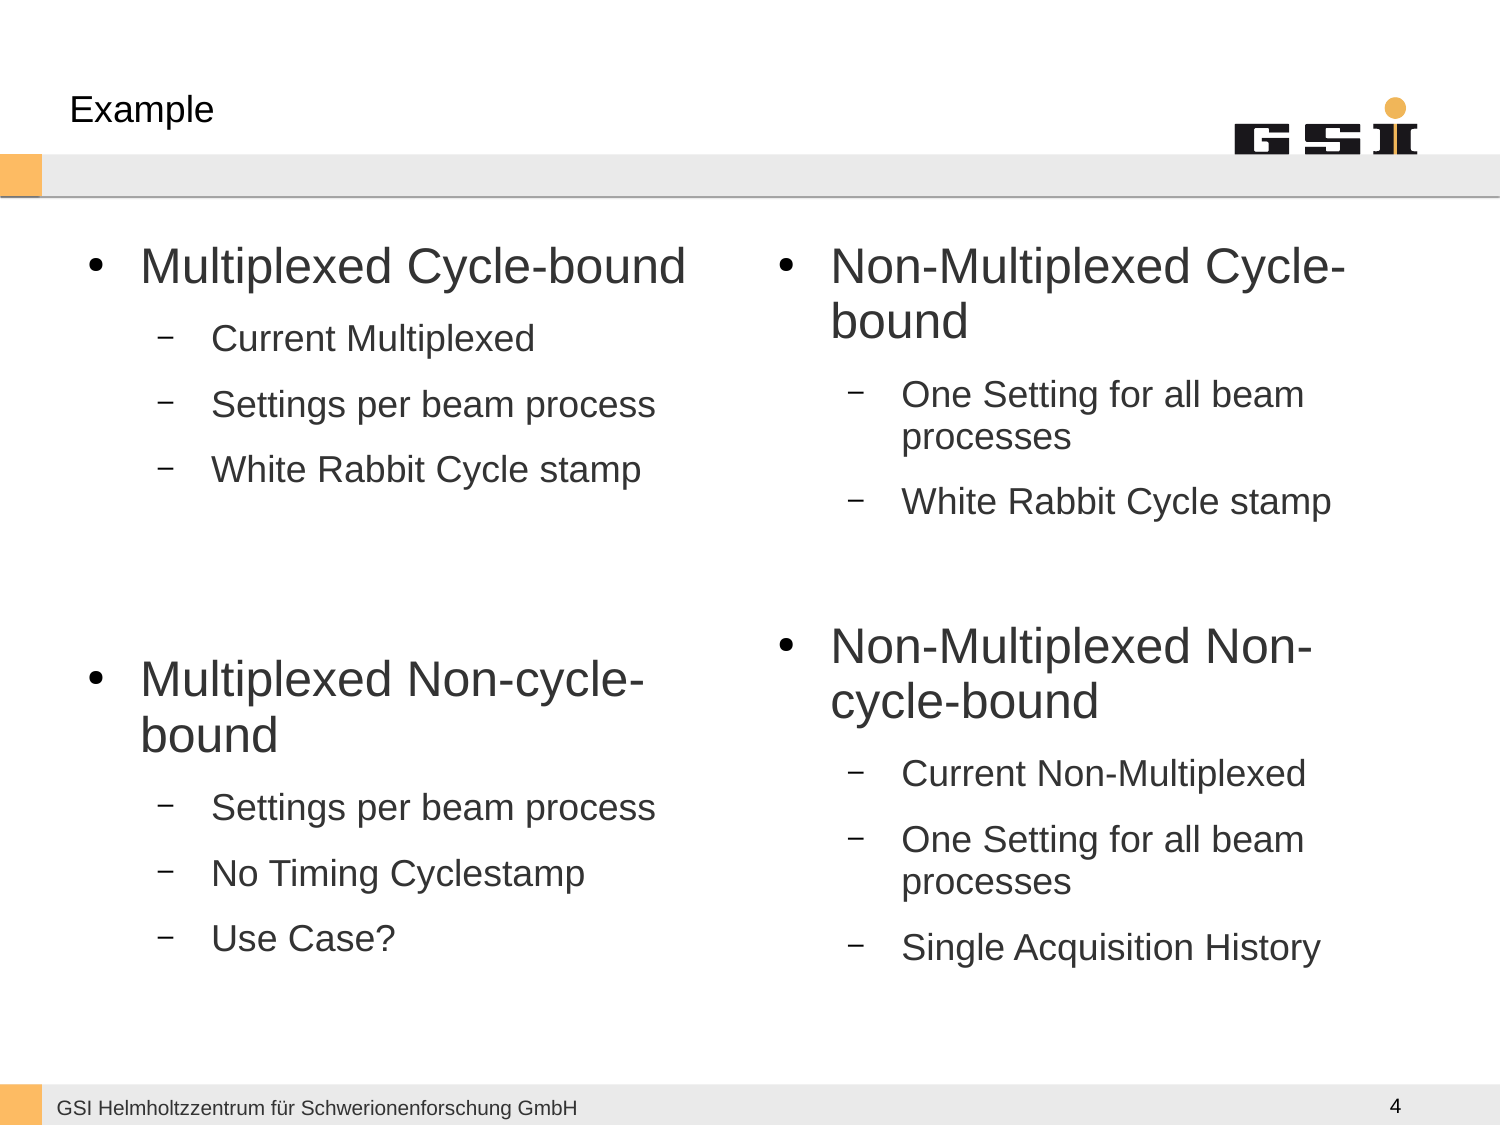

# Example
Multiplexed Cycle-bound
Current Multiplexed
Settings per beam process
White Rabbit Cycle stamp
Multiplexed Non-cycle-bound
Settings per beam process
No Timing Cyclestamp
Use Case?
Non-Multiplexed Cycle-bound
One Setting for all beam processes
White Rabbit Cycle stamp
Non-Multiplexed Non-cycle-bound
Current Non-Multiplexed
One Setting for all beam processes
Single Acquisition History